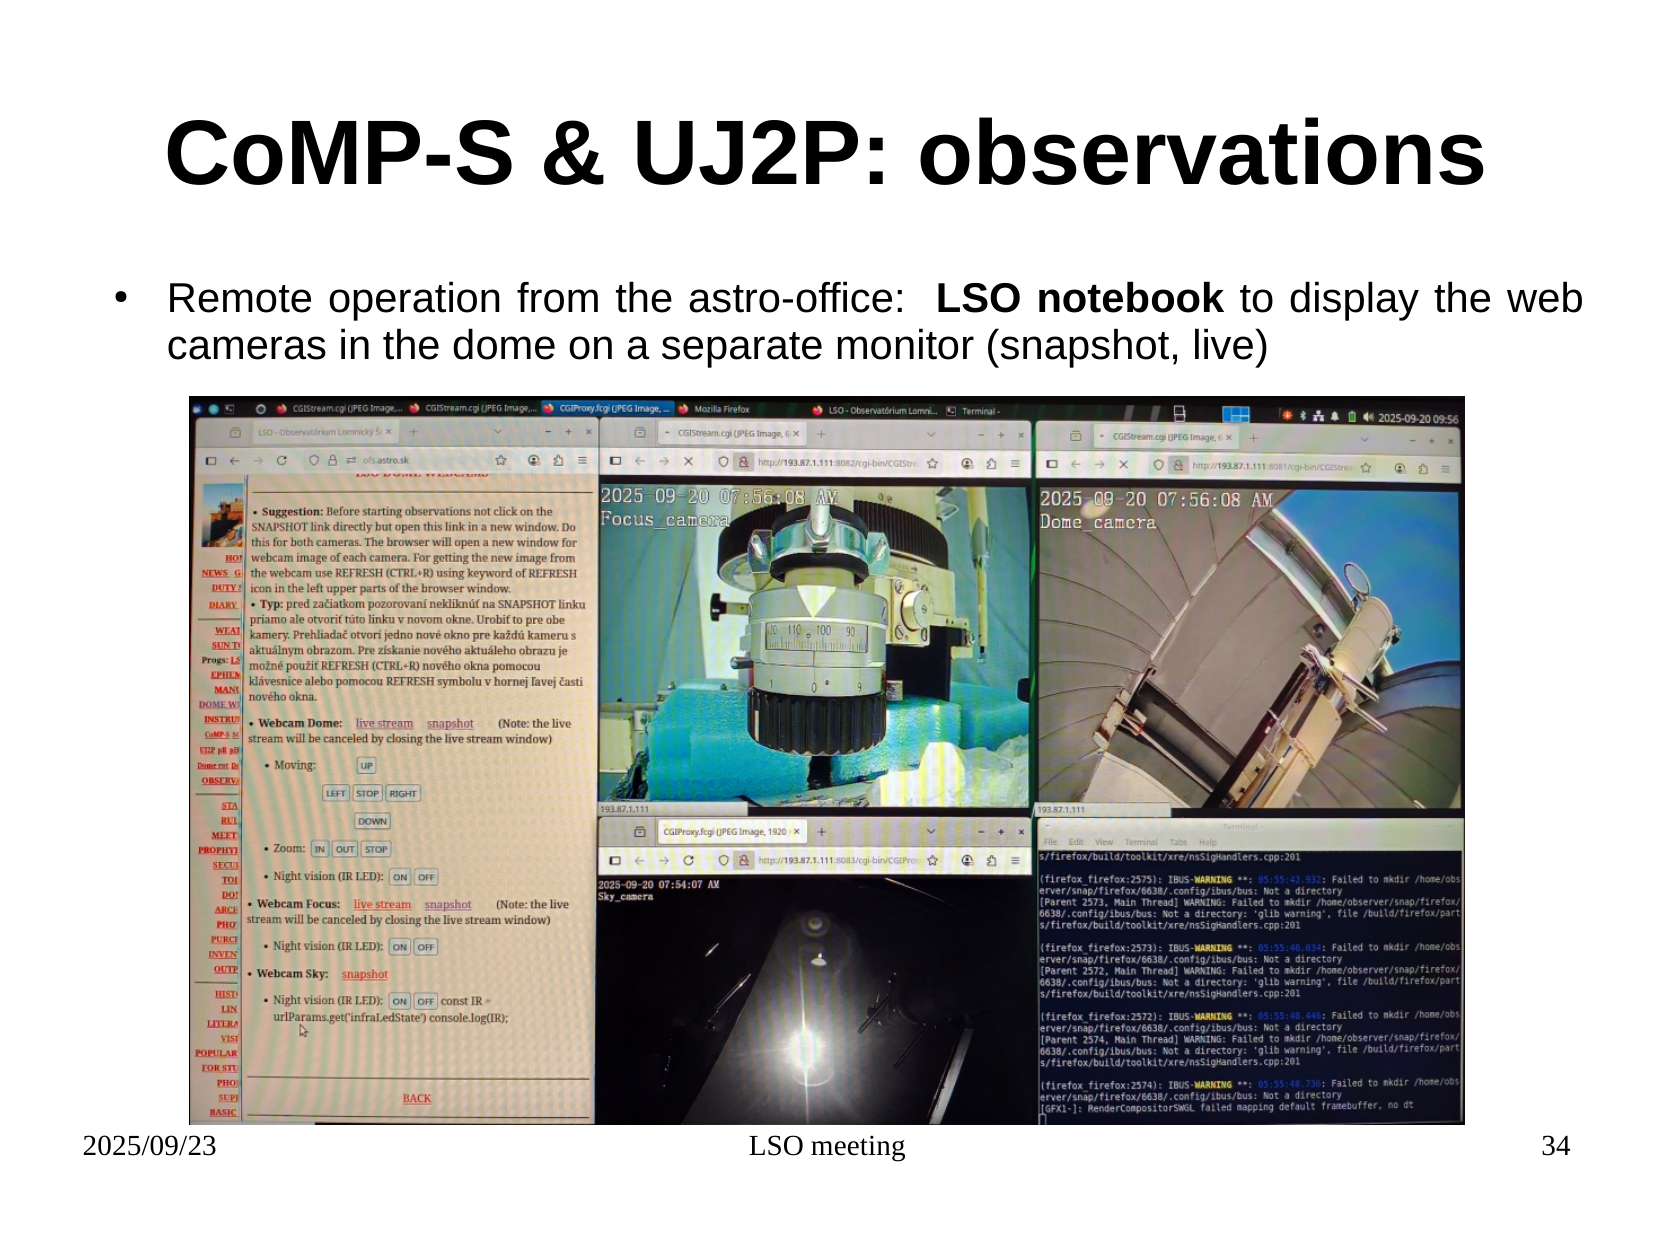

CoMP-S & UJ2P: observations
# Remote operation from the astro-office: LSO notebook to display the web cameras in the dome on a separate monitor (snapshot, live)
2025/09/23
LSO meeting
34